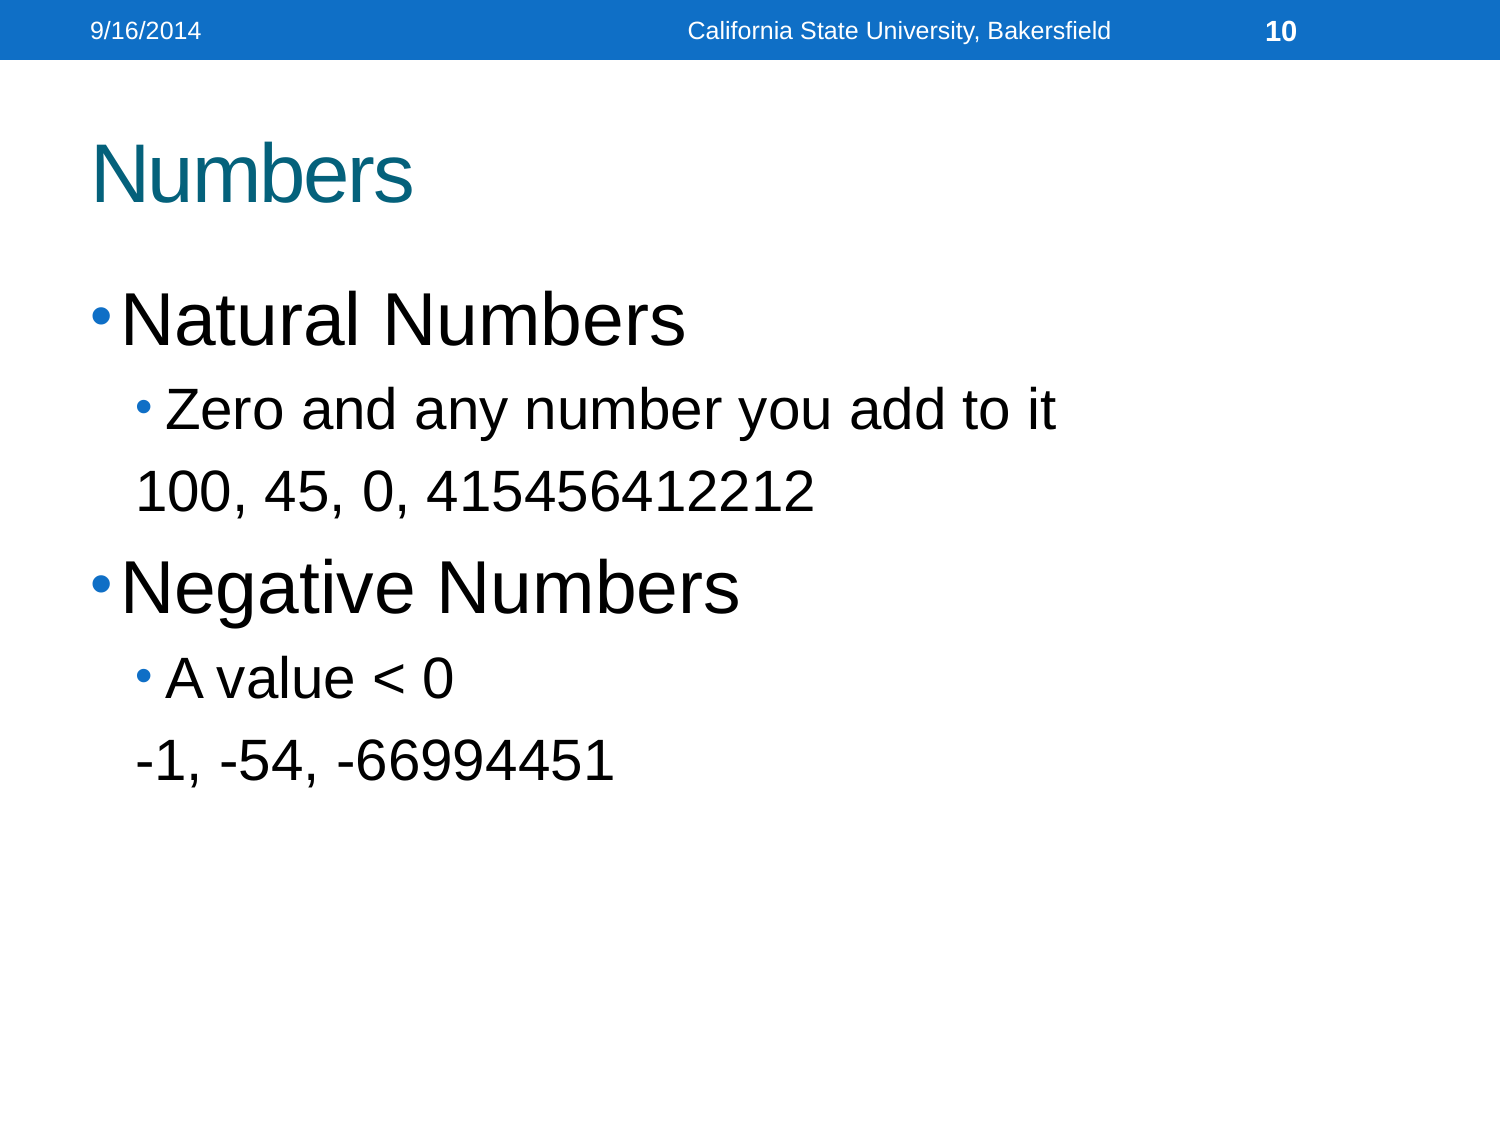

9/16/2014
California State University, Bakersfield
# Numbers
Natural Numbers
Zero and any number you add to it
100, 45, 0, 415456412212
Negative Numbers
A value < 0
-1, -54, -66994451